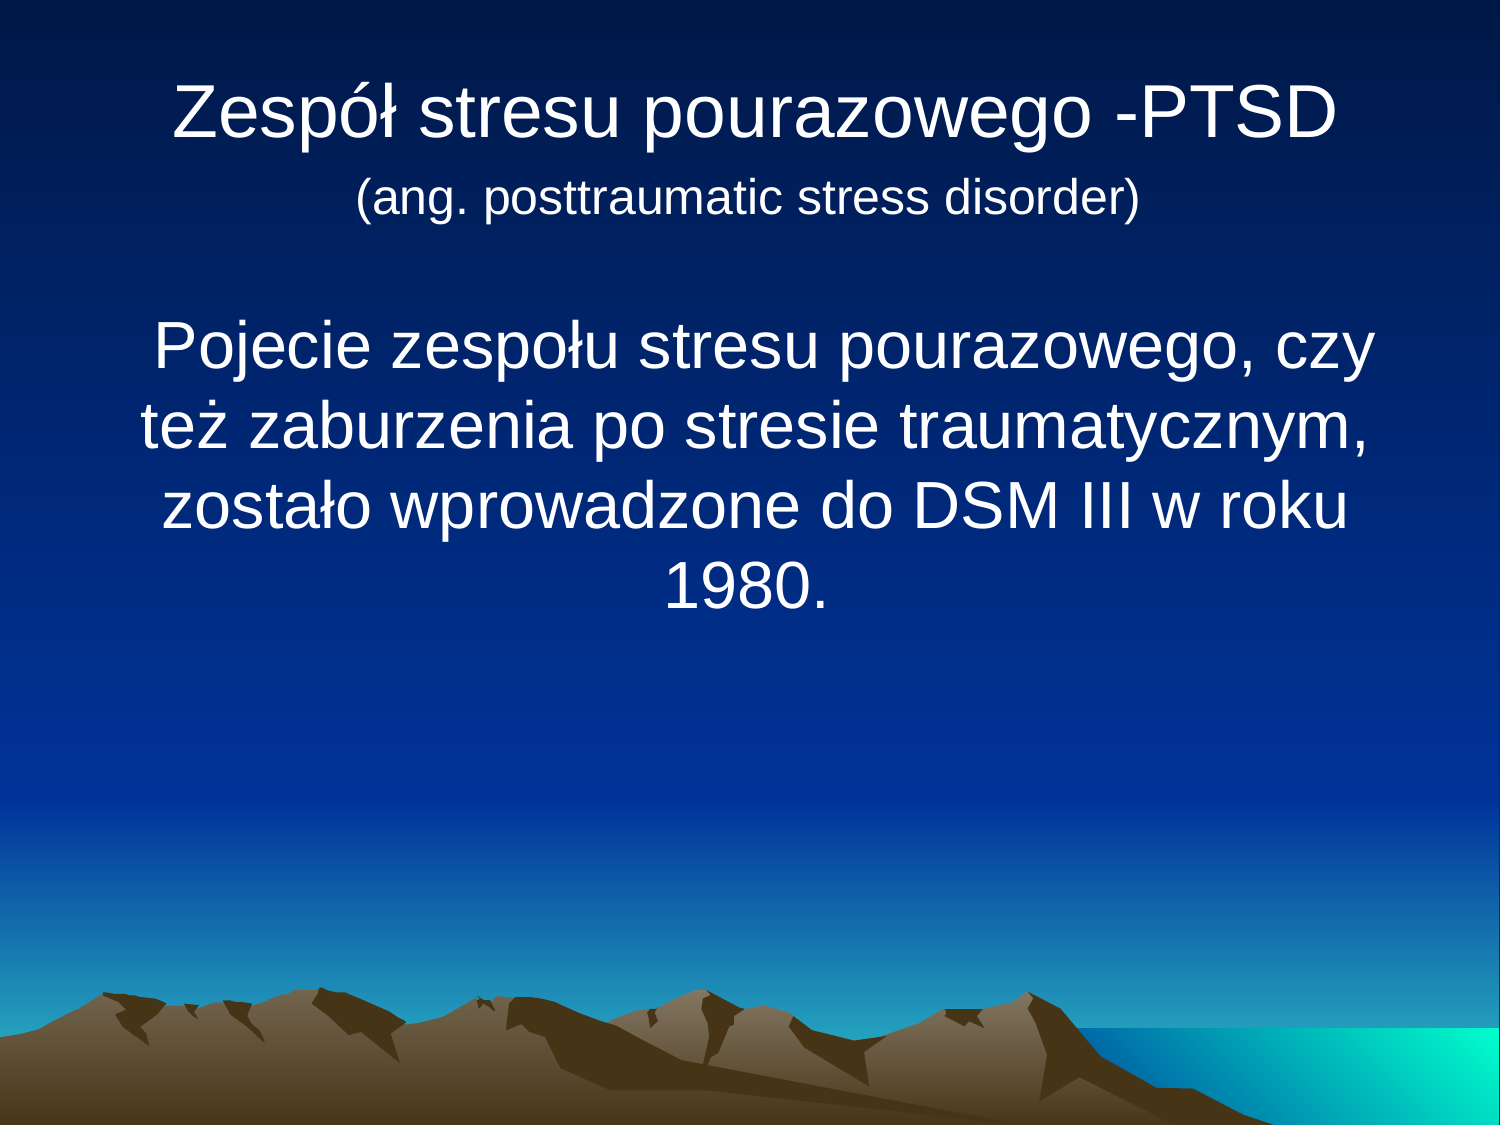

Zespół stresu pourazowego -PTSD
(ang. posttraumatic stress disorder)
 Pojecie zespołu stresu pourazowego, czy też zaburzenia po stresie traumatycznym, zostało wprowadzone do DSM III w roku 1980.